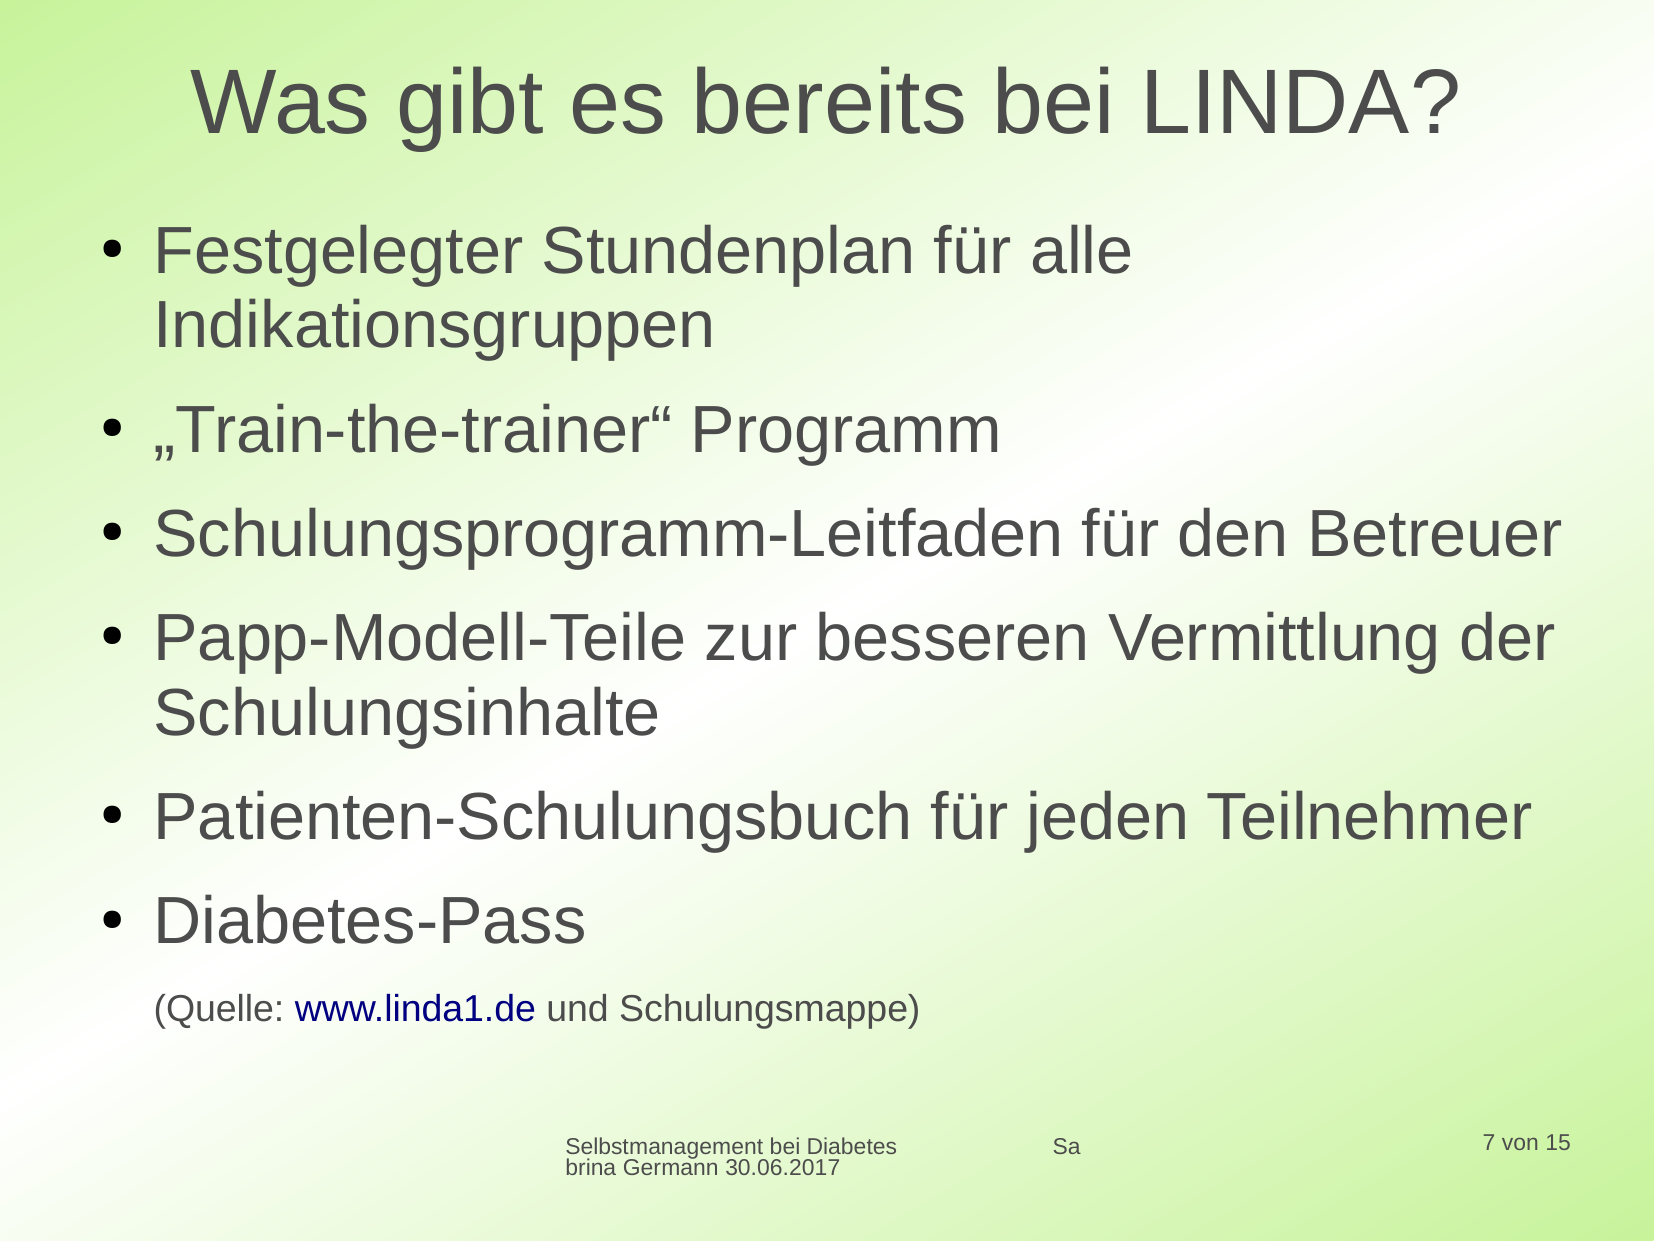

# Was gibt es bereits bei LINDA?
Festgelegter Stundenplan für alle Indikationsgruppen
„Train-the-trainer“ Programm
Schulungsprogramm-Leitfaden für den Betreuer
Papp-Modell-Teile zur besseren Vermittlung der Schulungsinhalte
Patienten-Schulungsbuch für jeden Teilnehmer
Diabetes-Pass
(Quelle: www.linda1.de und Schulungsmappe)
7
Selbstmanagement bei Diabetes Sabrina Germann 30.06.2017